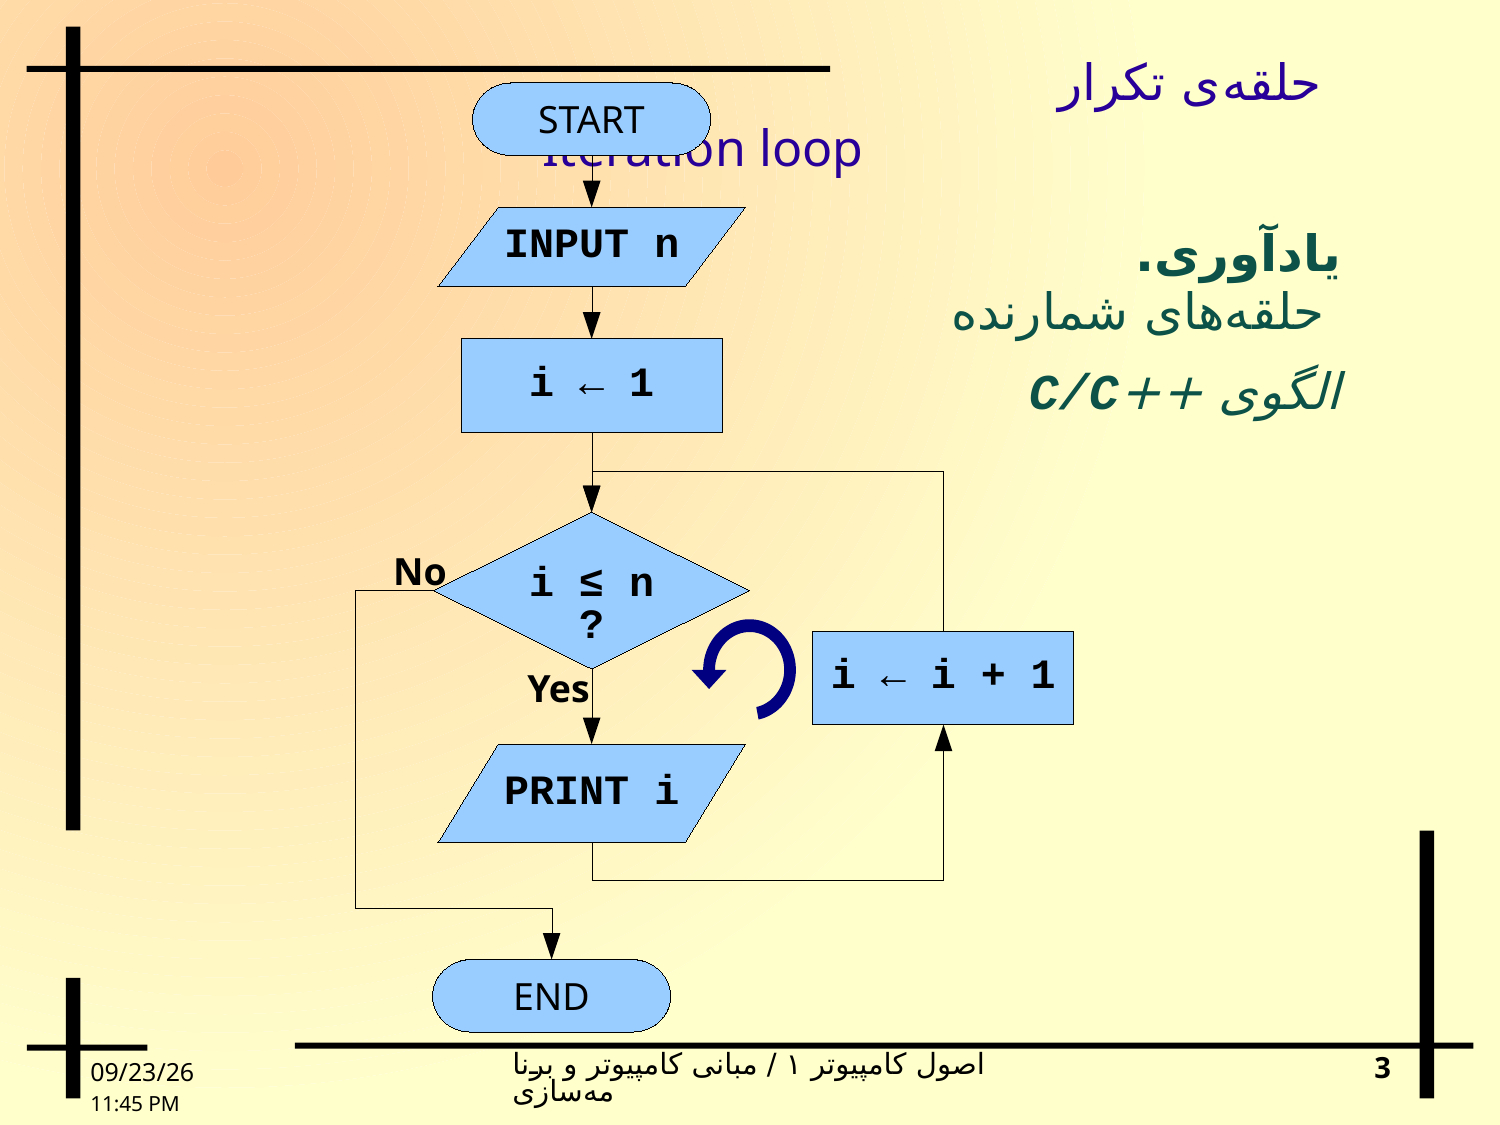

# حلقه‌ی تکرار Iteration loop
START
INPUT n
یادآوری.
 حلقه‌های شمارنده
الگوی ++C/C
i ← 1
i ≤ n
?
No
i ← i + 1
Yes
PRINT i
END
اصول کامپیوتر ۱ / مبانی کامپیوتر و برنامه‌سازی
3